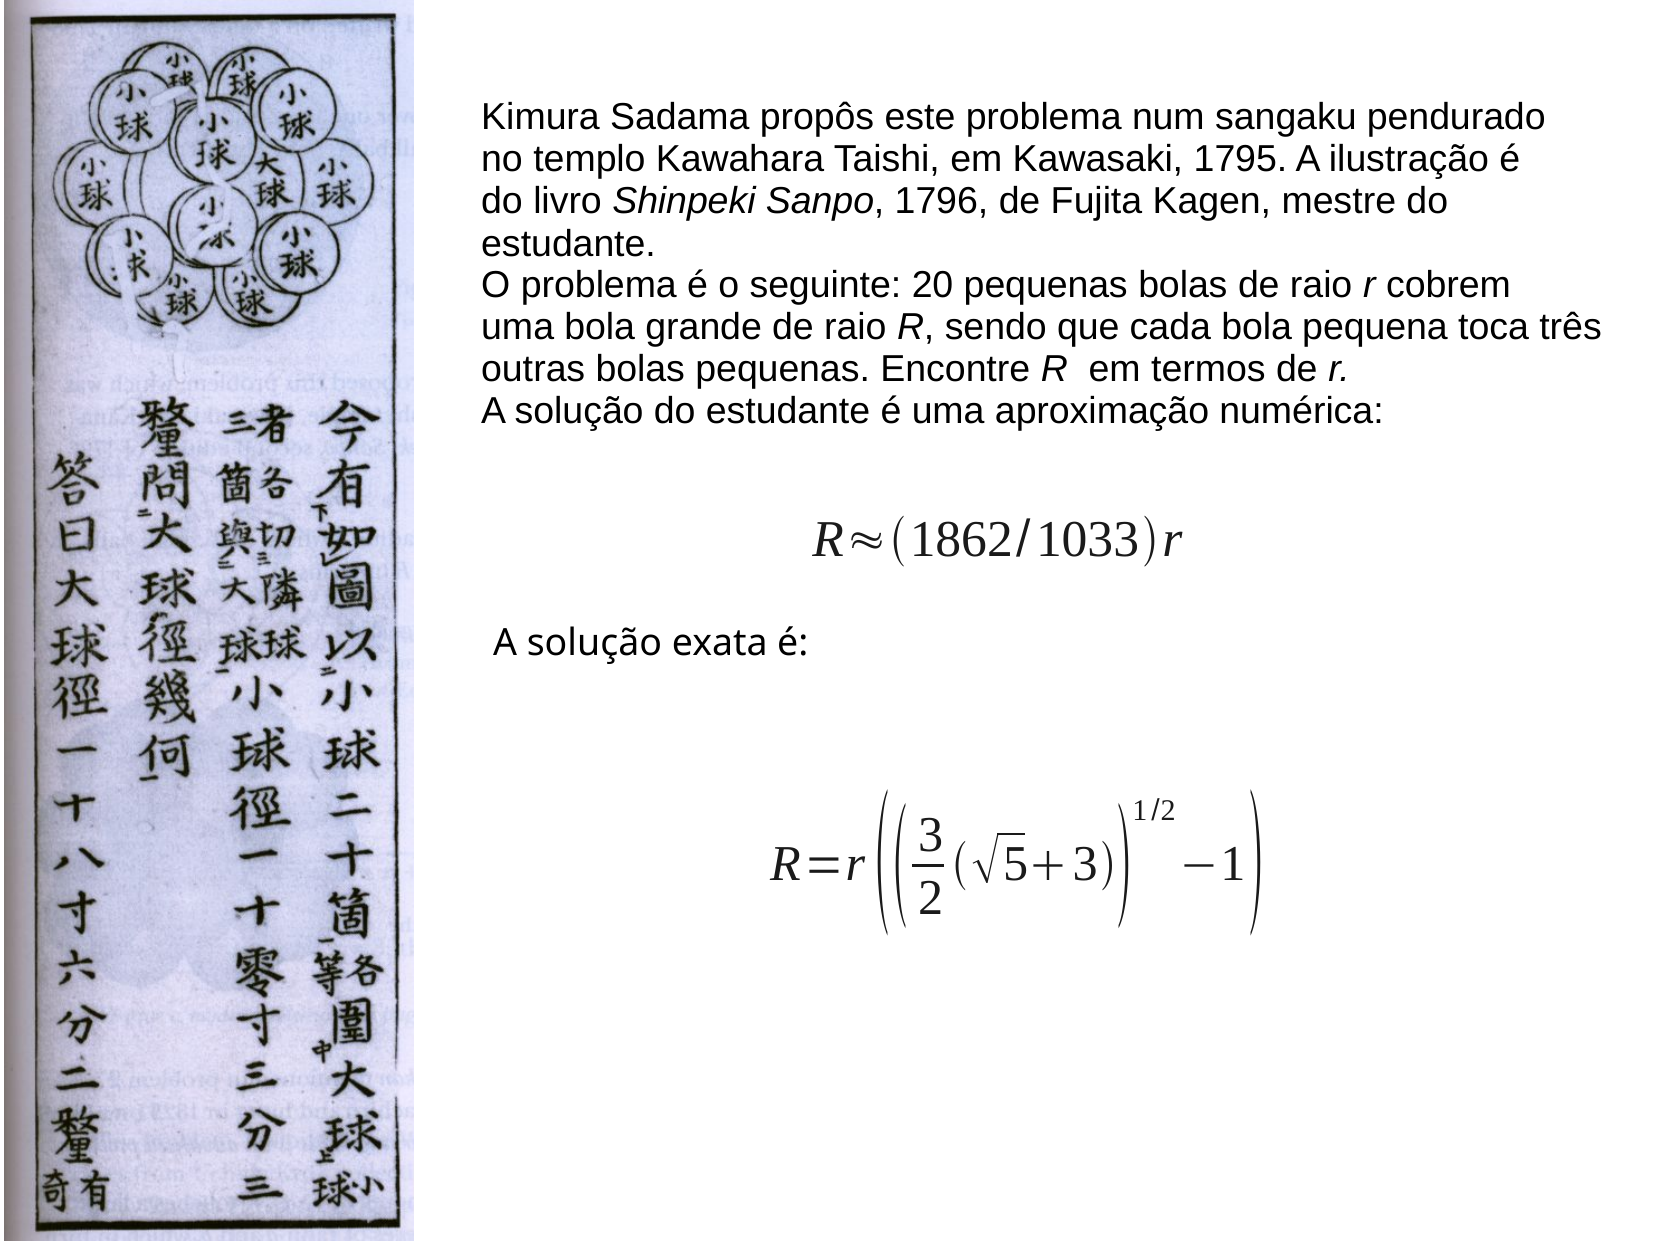

Kimura Sadama propôs este problema num sangaku pendurado
no templo Kawahara Taishi, em Kawasaki, 1795. A ilustração é
do livro Shinpeki Sanpo, 1796, de Fujita Kagen, mestre do
estudante.
O problema é o seguinte: 20 pequenas bolas de raio r cobrem
uma bola grande de raio R, sendo que cada bola pequena toca três
outras bolas pequenas. Encontre R em termos de r.
A solução do estudante é uma aproximação numérica:
A solução exata é: